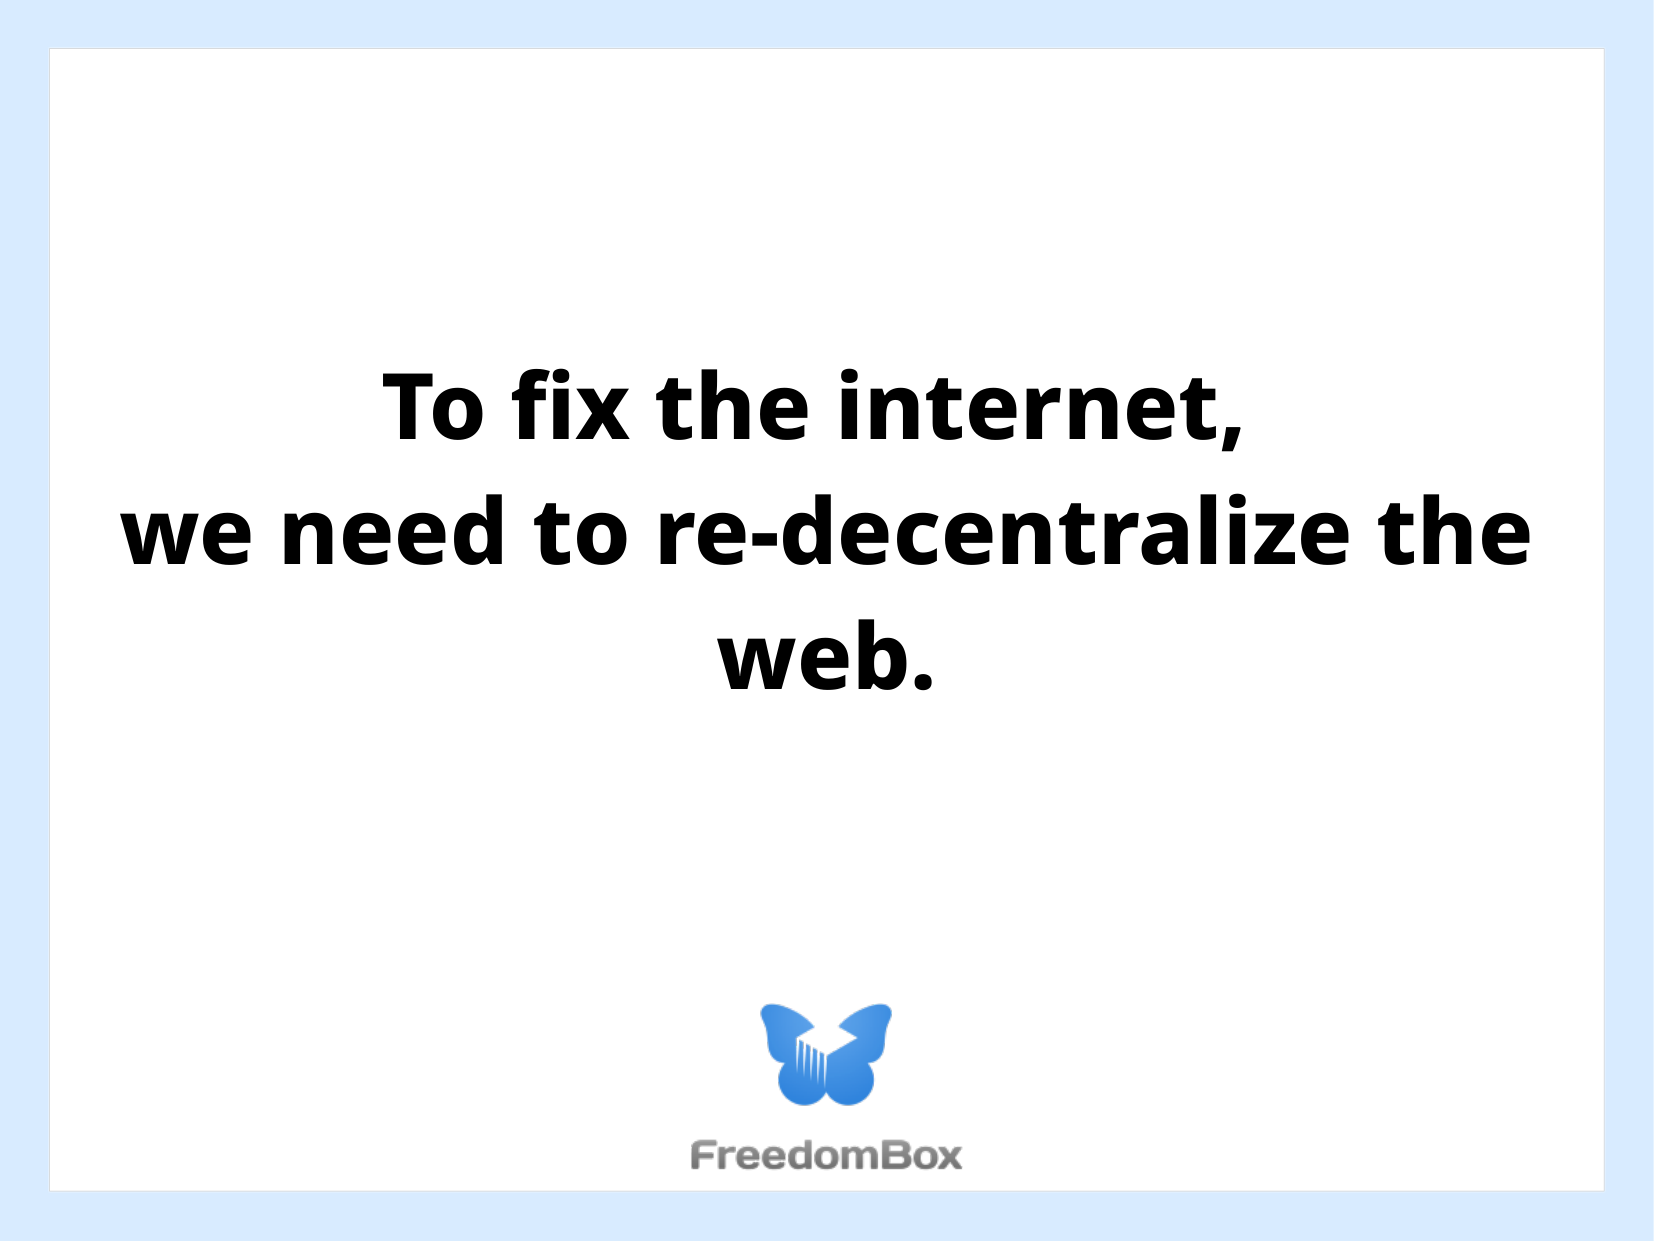

# To fix the internet,
we need to re-decentralize the web.